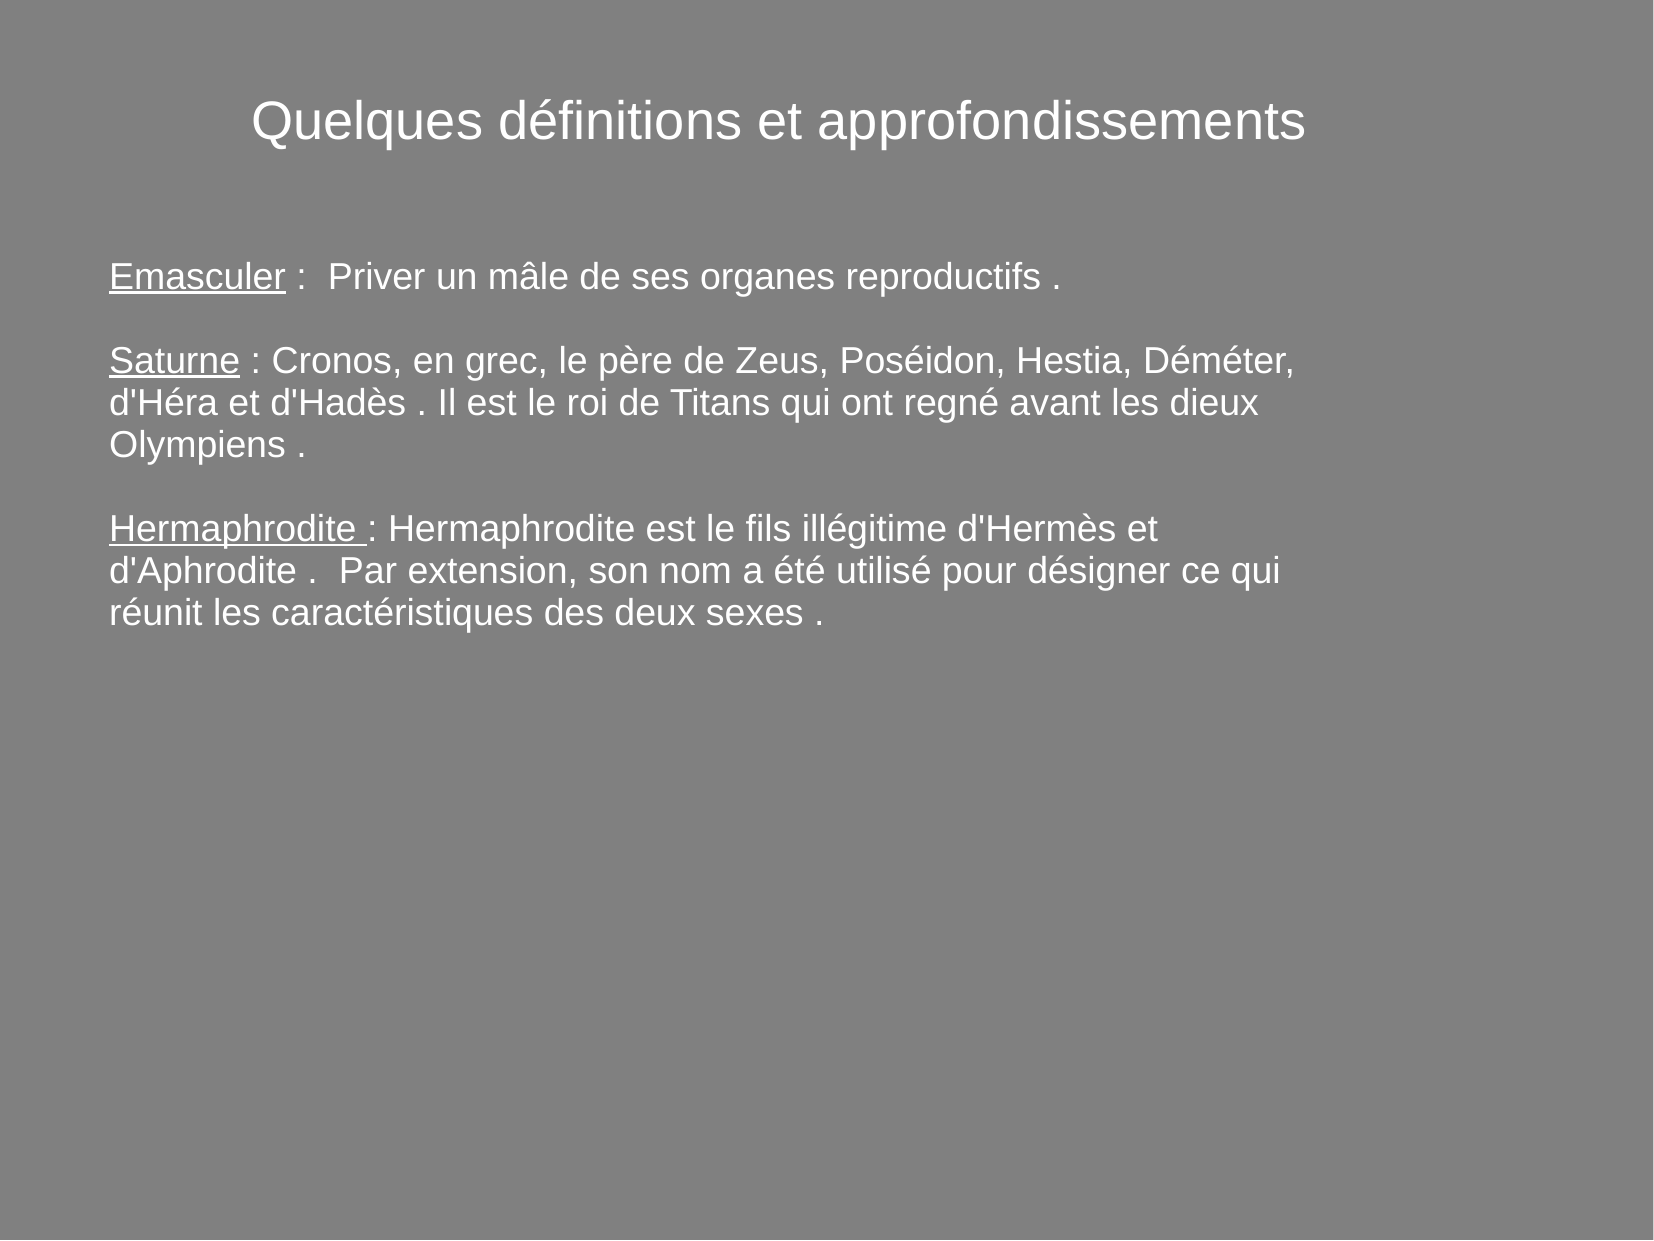

Quelques définitions et approfondissements
Emasculer : Priver un mâle de ses organes reproductifs .
Saturne : Cronos, en grec, le père de Zeus, Poséidon, Hestia, Déméter, d'Héra et d'Hadès . Il est le roi de Titans qui ont regné avant les dieux Olympiens .
Hermaphrodite : Hermaphrodite est le fils illégitime d'Hermès et d'Aphrodite . Par extension, son nom a été utilisé pour désigner ce qui réunit les caractéristiques des deux sexes .